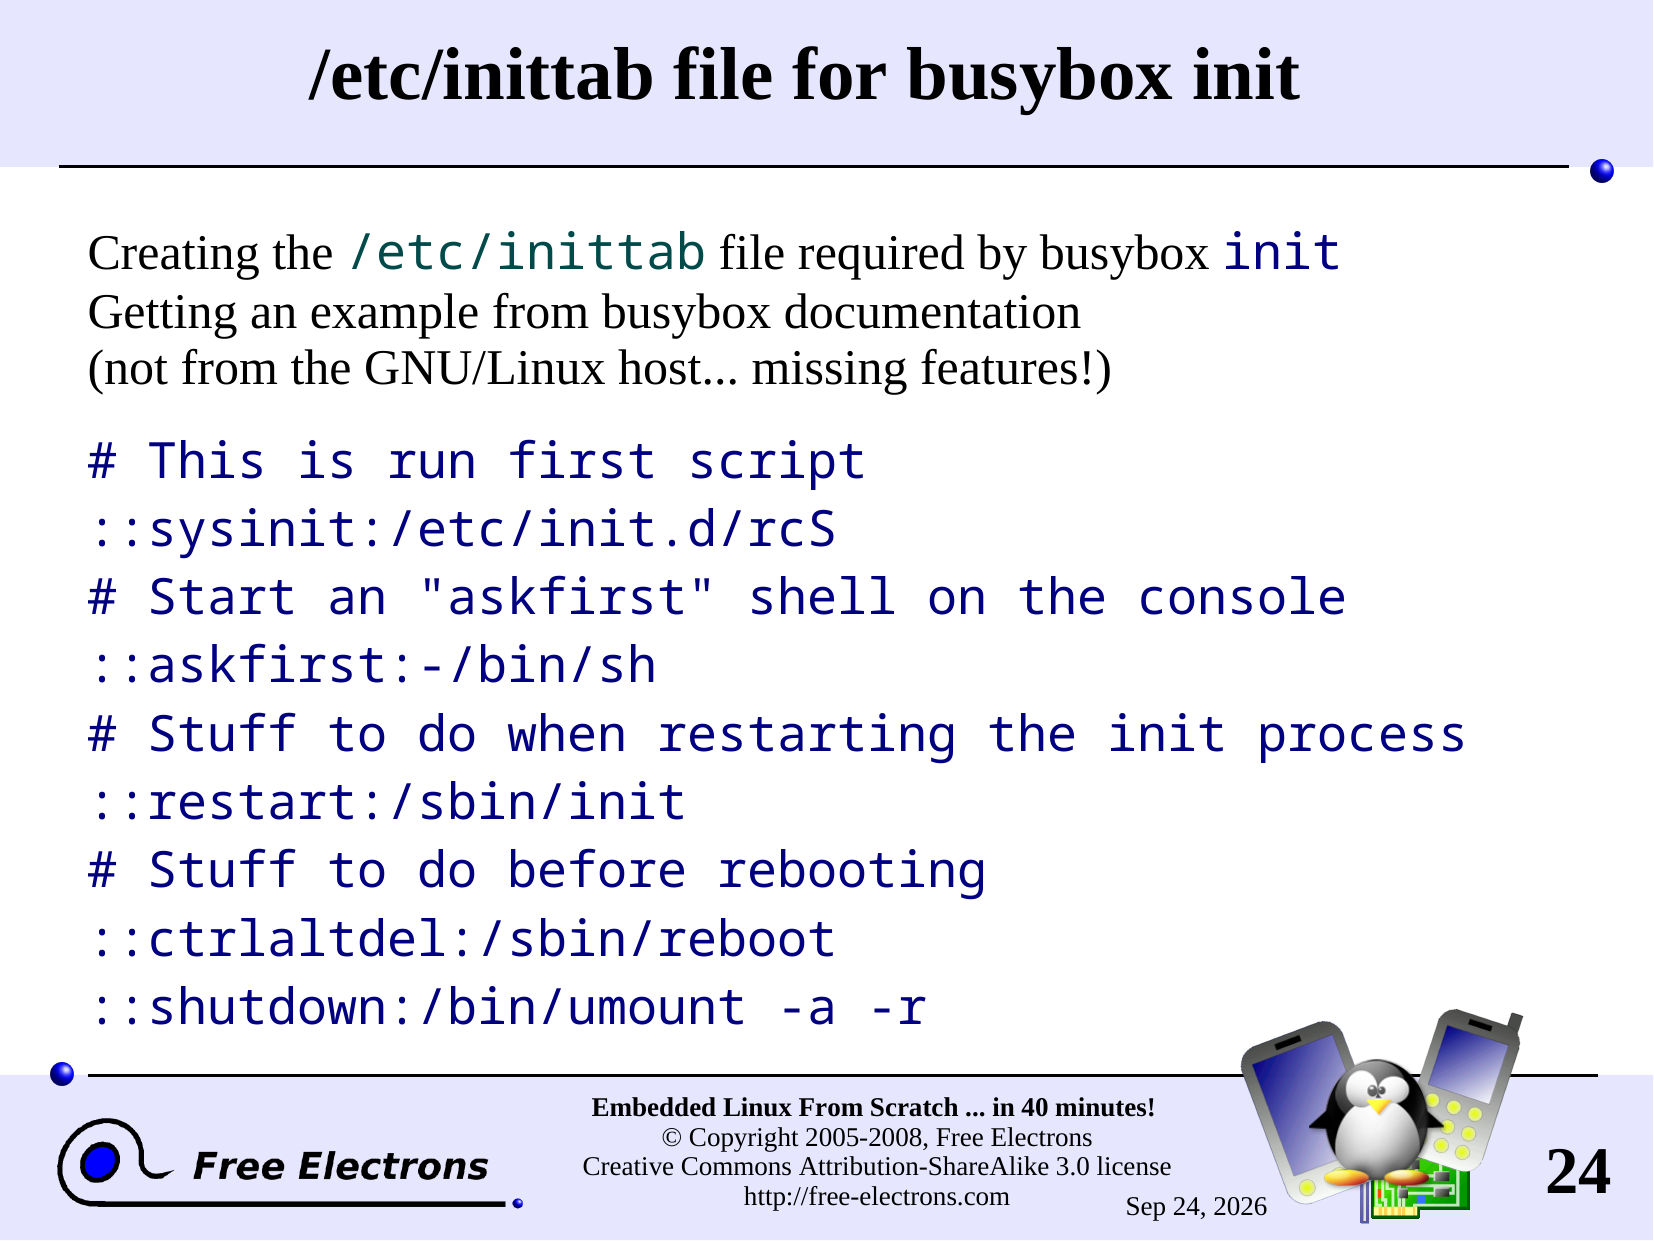

# /etc/inittab file for busybox init
Creating the /etc/inittab file required by busybox init
Getting an example from busybox documentation
(not from the GNU/Linux host... missing features!)
# This is run first script ::sysinit:/etc/init.d/rcS # Start an "askfirst" shell on the console ::askfirst:-/bin/sh # Stuff to do when restarting the init process ::restart:/sbin/init # Stuff to do before rebooting ::ctrlaltdel:/sbin/reboot ::shutdown:/bin/umount -a -r